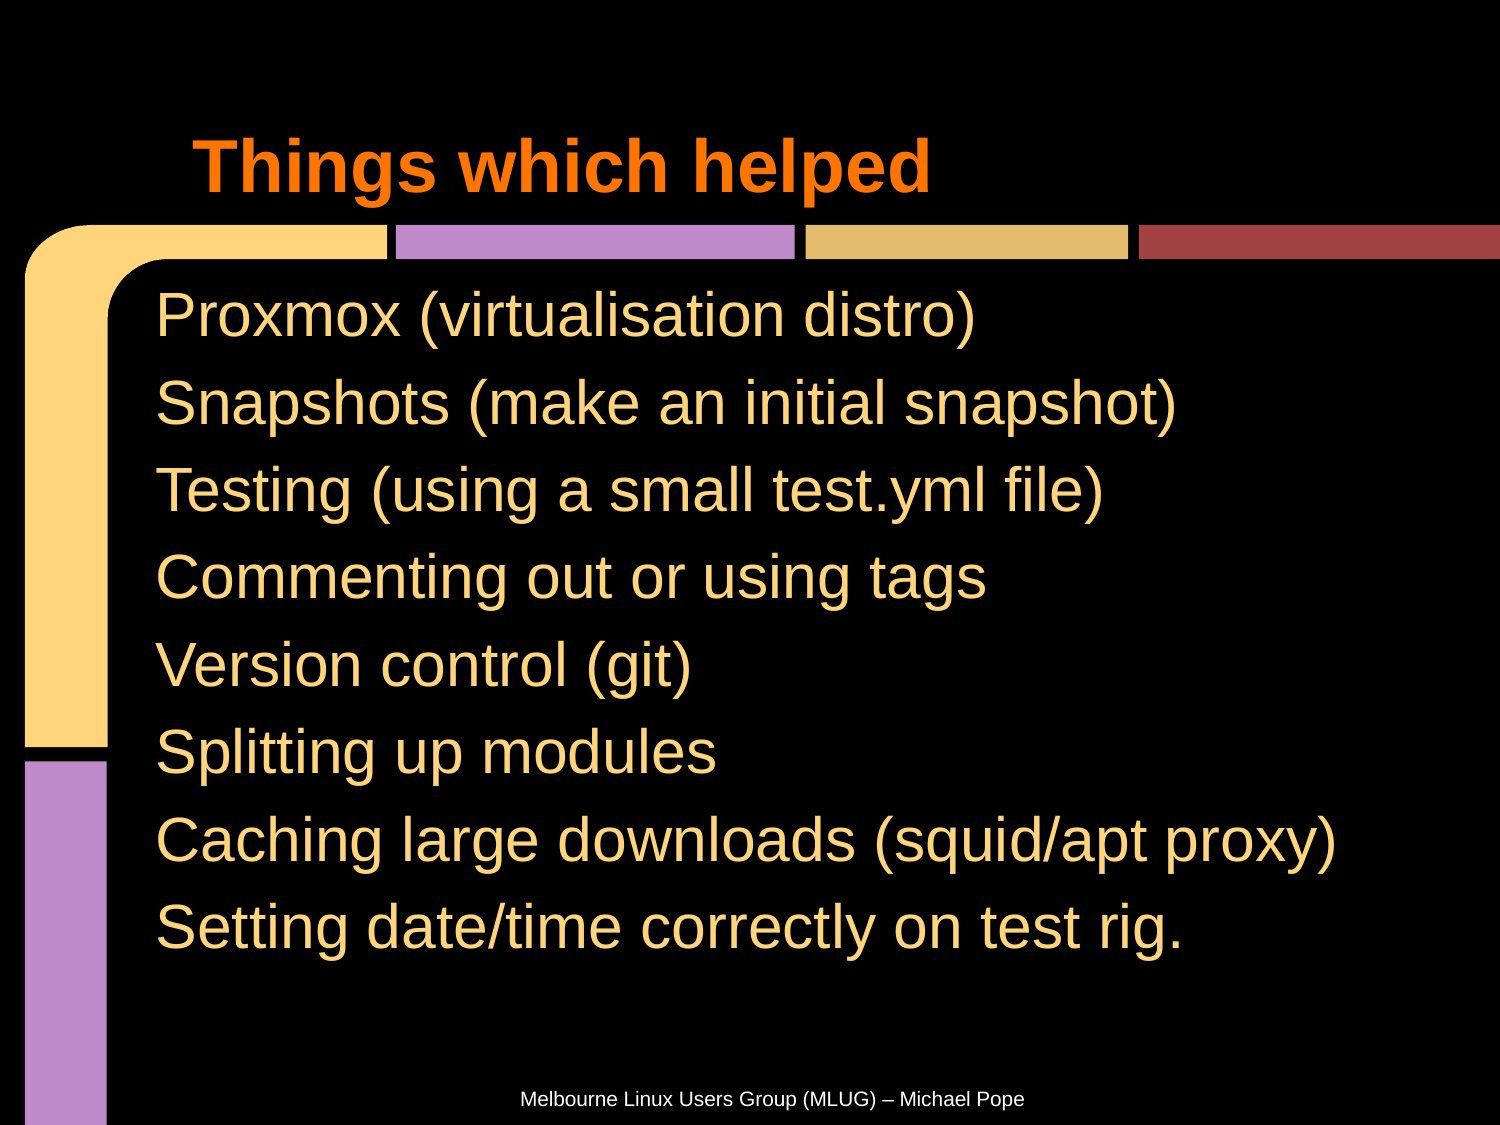

Things which helped
# Proxmox (virtualisation distro)
Snapshots (make an initial snapshot)
Testing (using a small test.yml file)
Commenting out or using tags
Version control (git)
Splitting up modules
Caching large downloads (squid/apt proxy)
Setting date/time correctly on test rig.